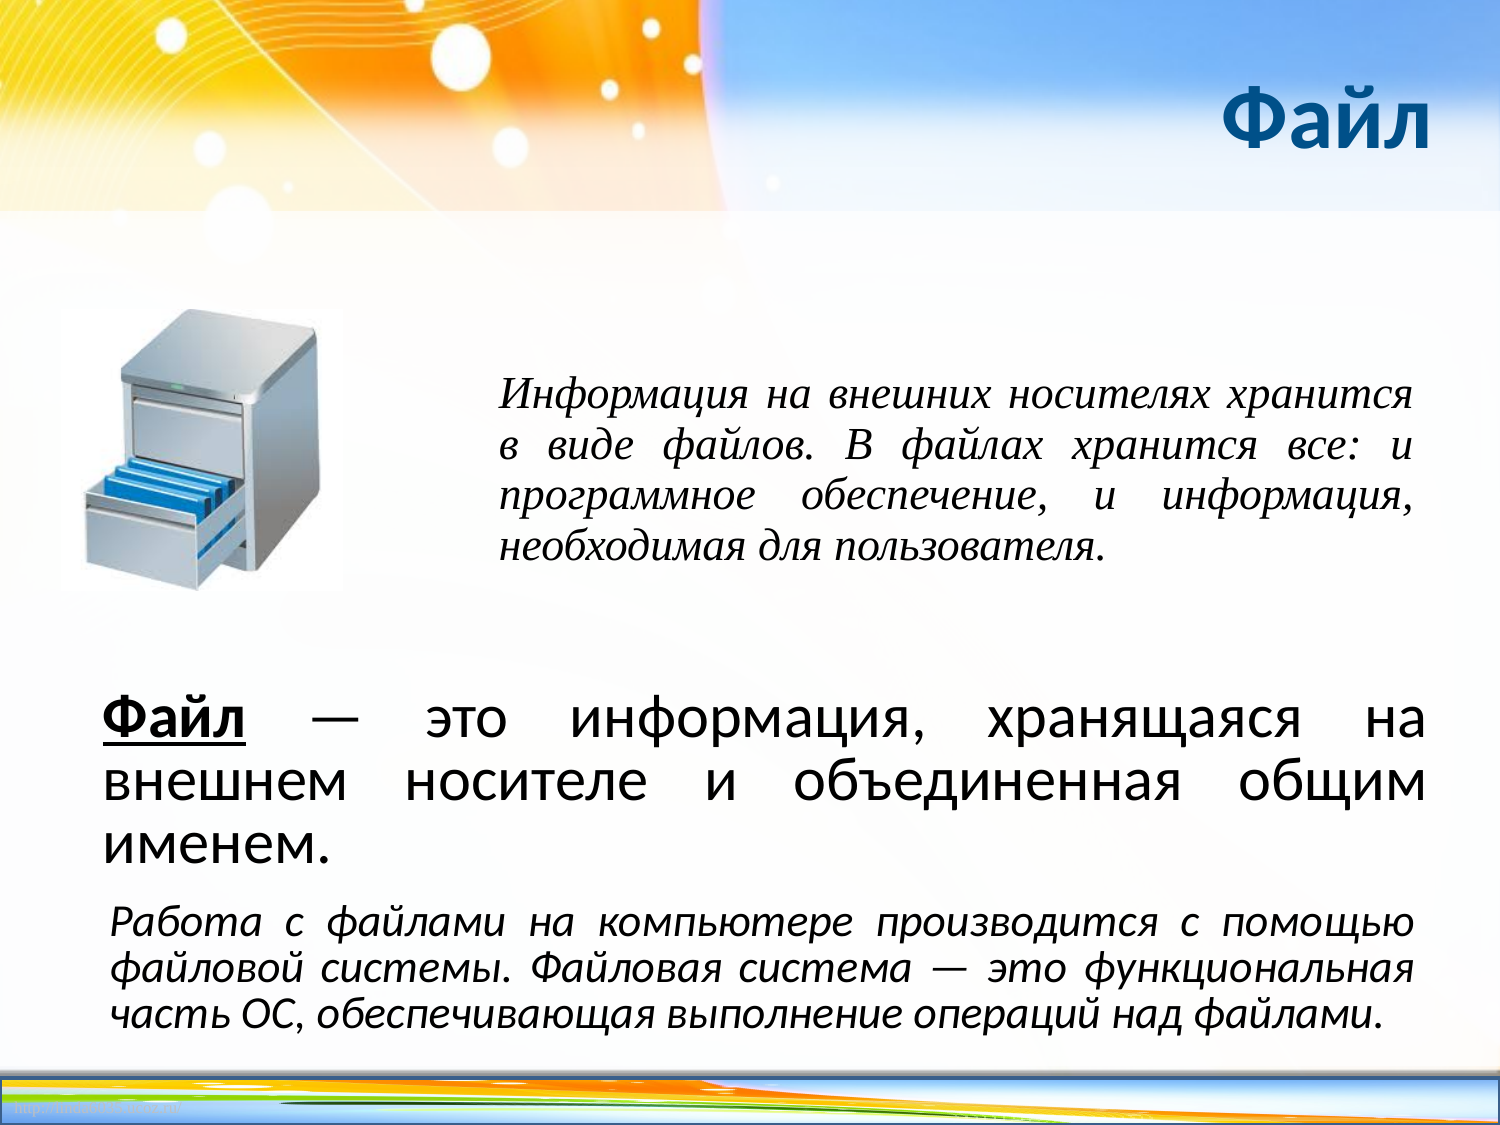

# Файл
Информация на внешних носителях хранится в виде файлов. В файлах хранится все: и программное обеспечение, и информация, необходимая для пользователя.
Файл — это информация, хранящаяся на внешнем носителе и объединенная общим именем.
Работа с файлами на компьютере производится с помо­щью файловой системы. Файловая система — это функцио­нальная часть ОС, обеспечивающая выполнение операций над файлами.